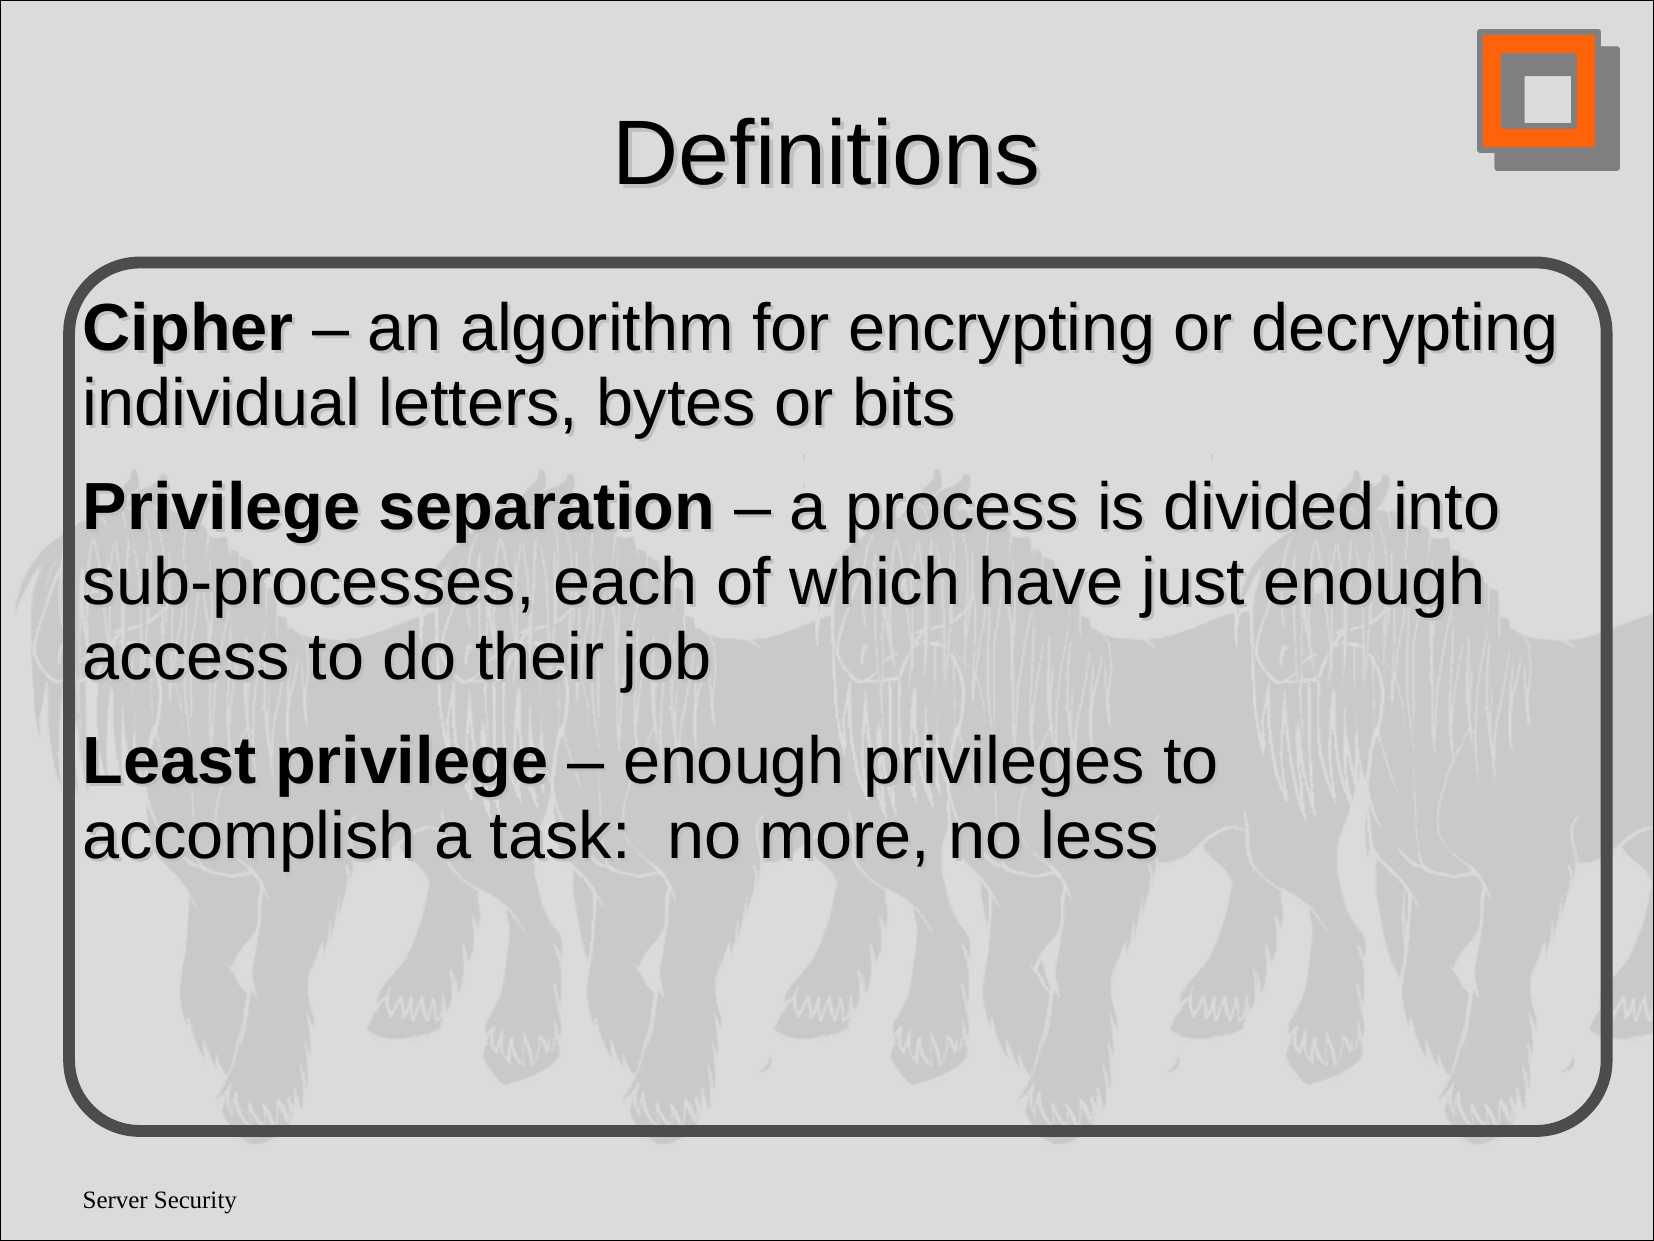

# Definitions
Cipher – an algorithm for encrypting or decrypting individual letters, bytes or bits
Privilege separation – a process is divided into sub-processes, each of which have just enough access to do their job
Least privilege – enough privileges to accomplish a task: no more, no less